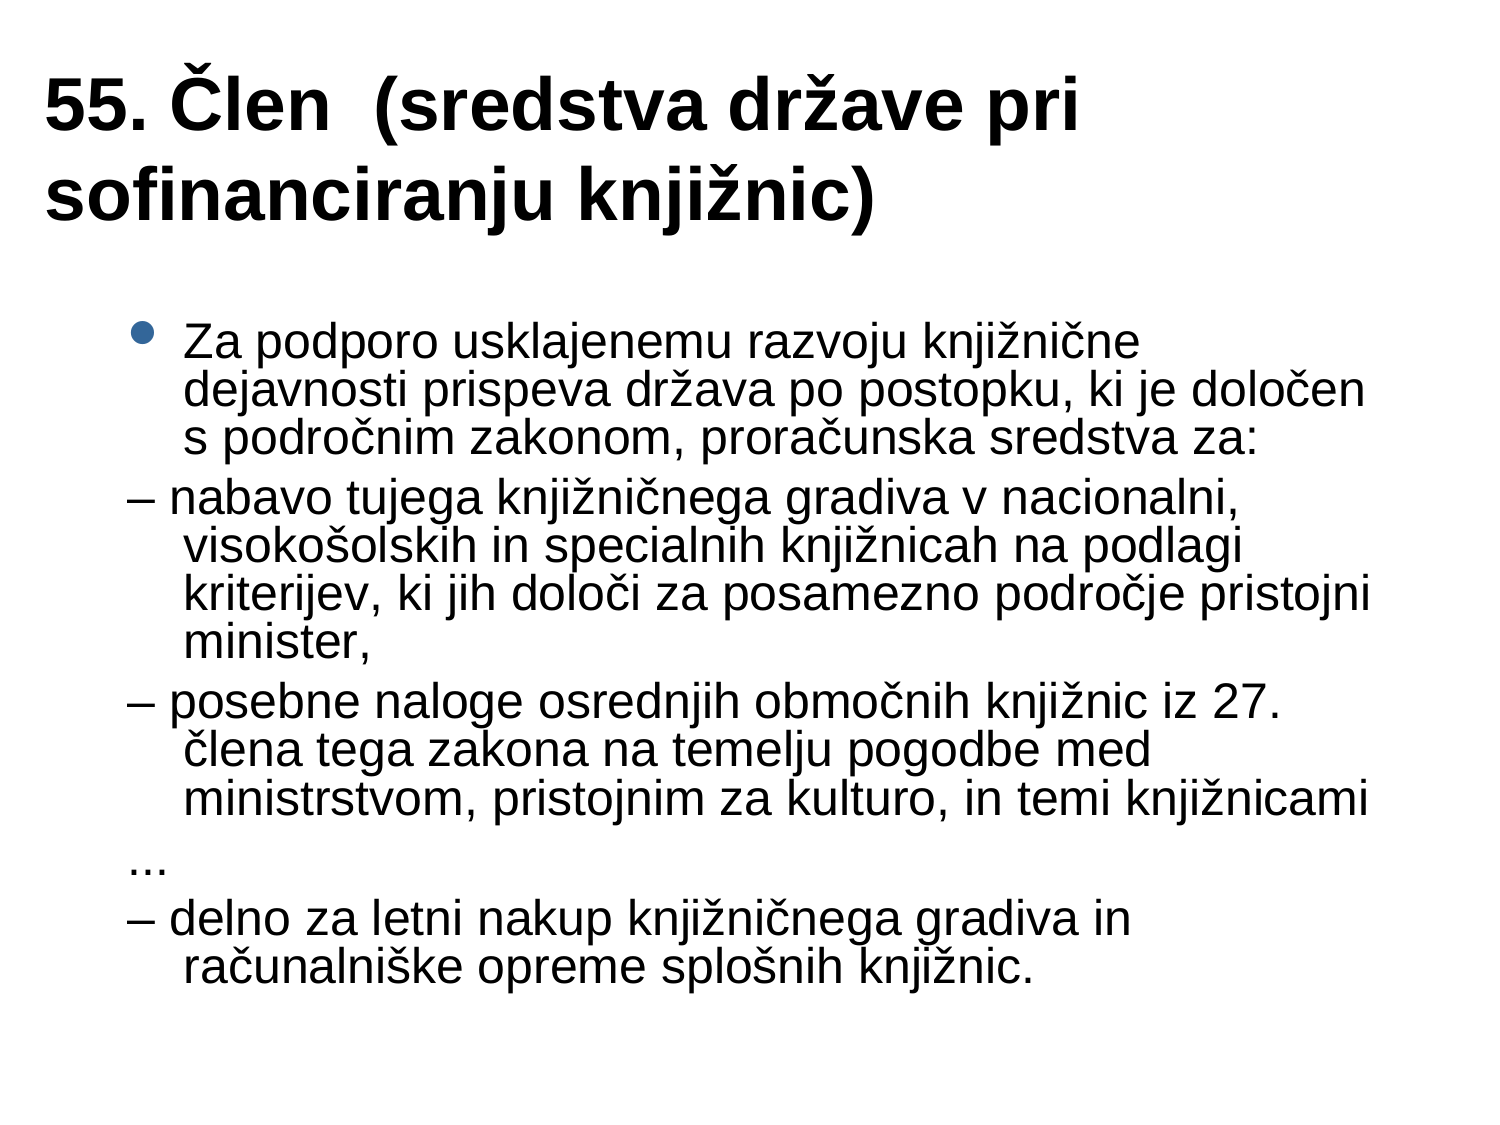

# 55. Člen (sredstva države pri sofinanciranju knjižnic)
Za podporo usklajenemu razvoju knjižnične dejavnosti prispeva država po postopku, ki je določen s področnim zakonom, proračunska sredstva za:
– nabavo tujega knjižničnega gradiva v nacionalni, visokošolskih in specialnih knjižnicah na podlagi kriterijev, ki jih določi za posamezno področje pristojni minister,
– posebne naloge osrednjih območnih knjižnic iz 27. člena tega zakona na temelju pogodbe med ministrstvom, pristojnim za kulturo, in temi knjižnicami
...
– delno za letni nakup knjižničnega gradiva in računalniške opreme splošnih knjižnic.
Primoz Juznic, BINK, FF, Univerza v Ljubljani